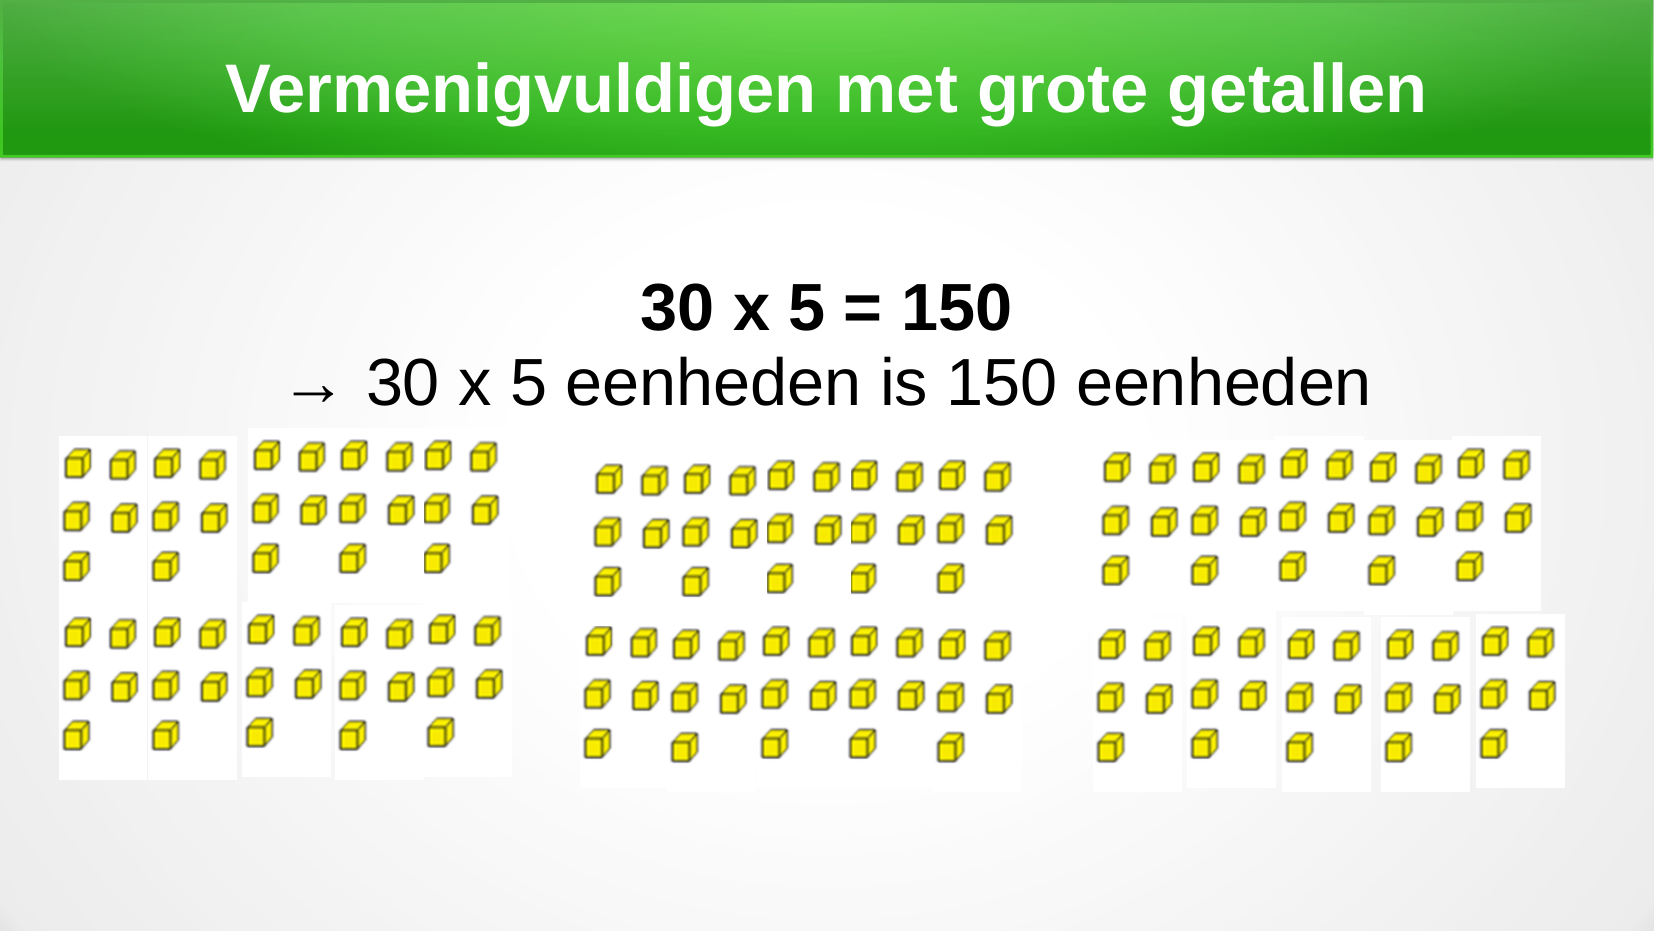

# Vermenigvuldigen met grote getallen
30 x 5 = 150
→ 30 x 5 eenheden is 150 eenheden